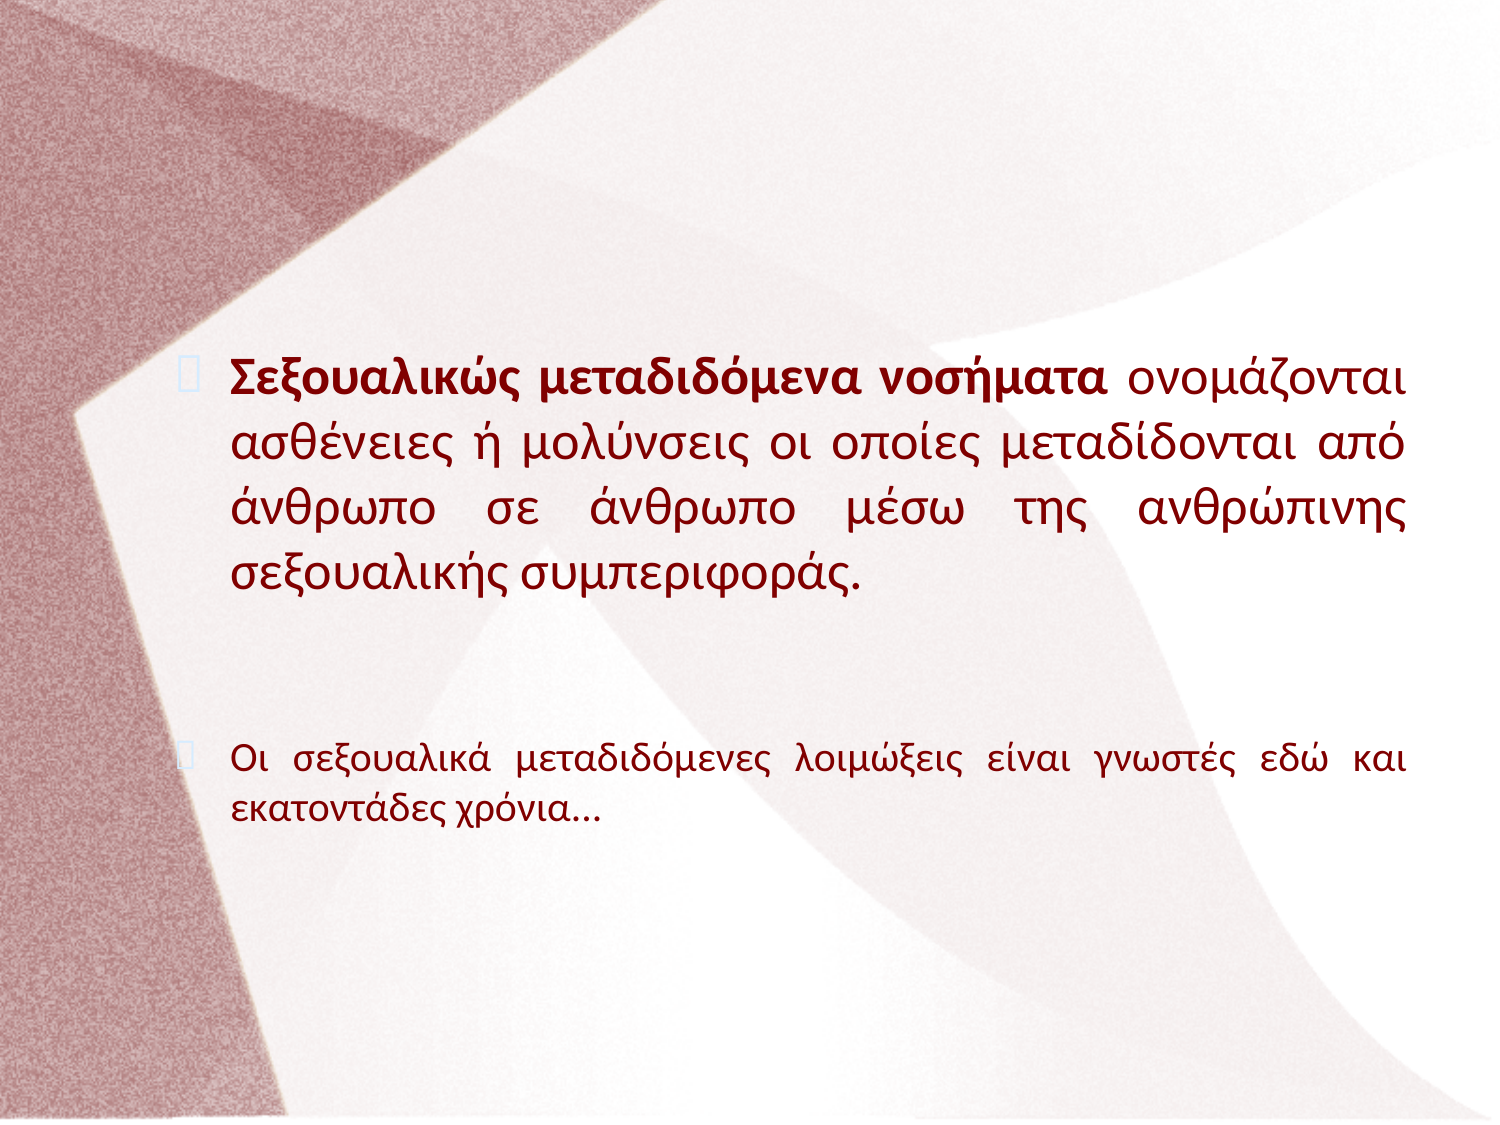

# Σεξουαλικώς μεταδιδόμενα νοσήματα ονομάζονται ασθένειες ή μολύνσεις οι οποίες μεταδίδονται από άνθρωπο σε άνθρωπο μέσω της ανθρώπινης σεξουαλικής συμπεριφοράς.
Οι σεξουαλικά μεταδιδόμενες λοιμώξεις είναι γνωστές εδώ και εκατοντάδες χρόνια...